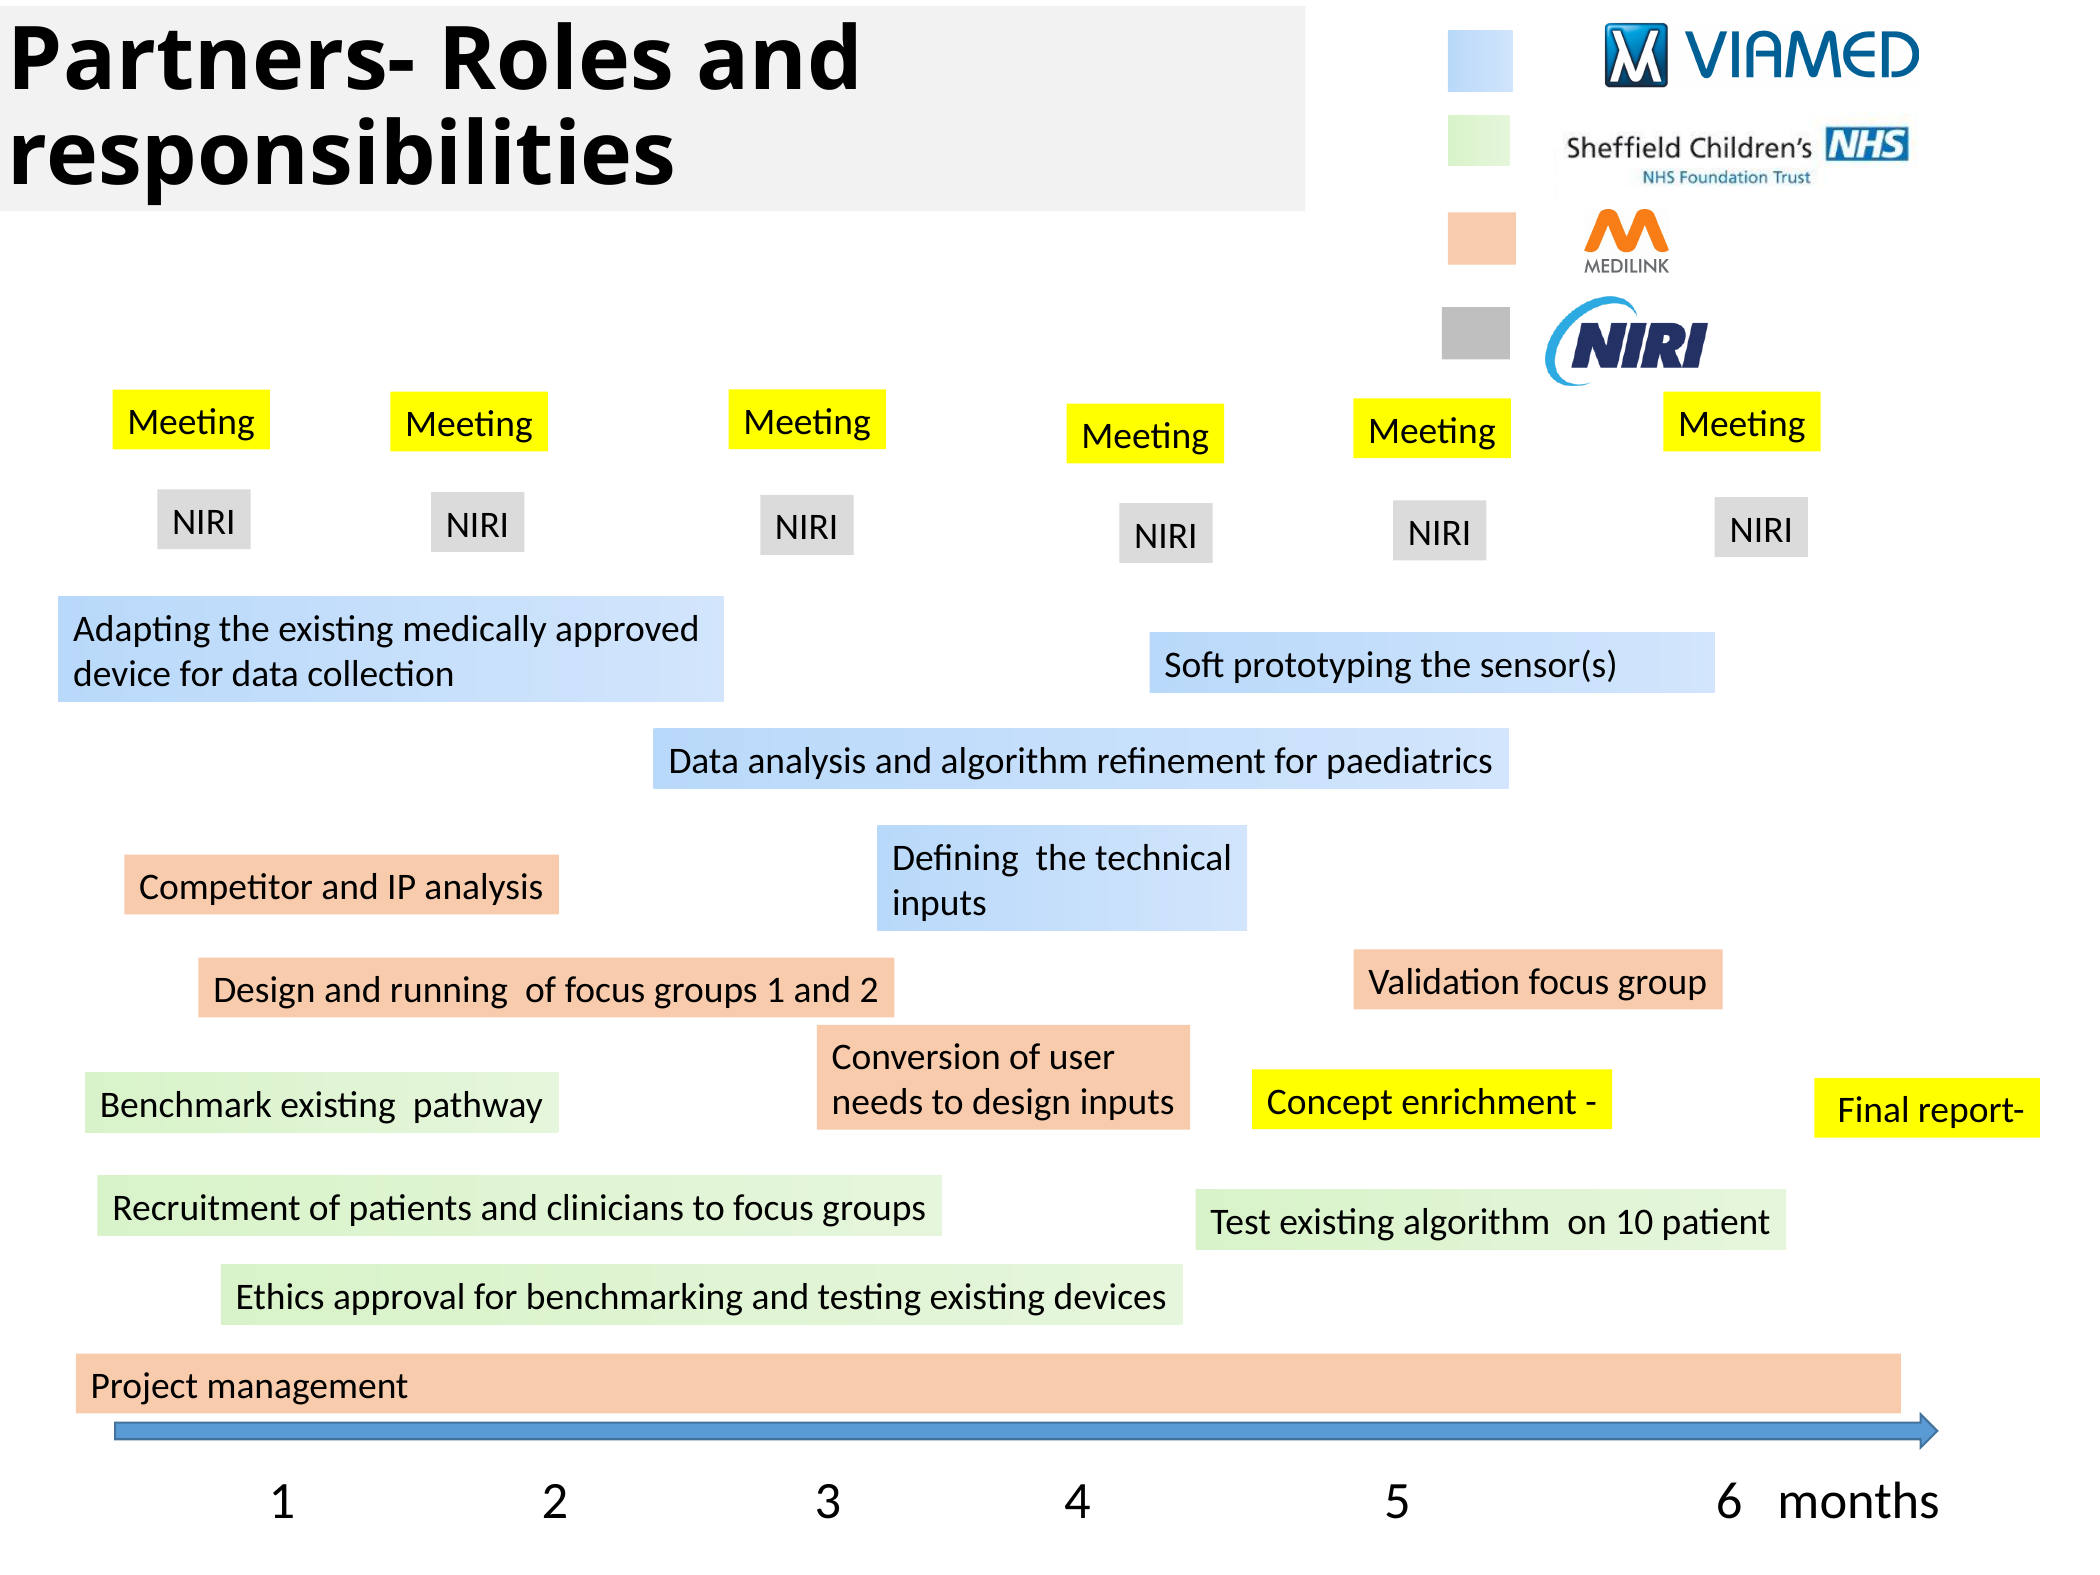

# Partners- Roles and responsibilities
Meeting
Meeting
Meeting
Meeting
Meeting
Meeting
NIRI
NIRI
NIRI
NIRI
NIRI
NIRI
Adapting the existing medically approved
device for data collection
Soft prototyping the sensor(s)
Data analysis and algorithm refinement for paediatrics
Defining the technical
inputs
Competitor and IP analysis
Validation focus group
Design and running of focus groups 1 and 2
Conversion of user
needs to design inputs
Concept enrichment -
Benchmark existing pathway
 Final report-
Recruitment of patients and clinicians to focus groups
Test existing algorithm on 10 patient
Ethics approval for benchmarking and testing existing devices
Project management
1 2 3 4 5 6 months